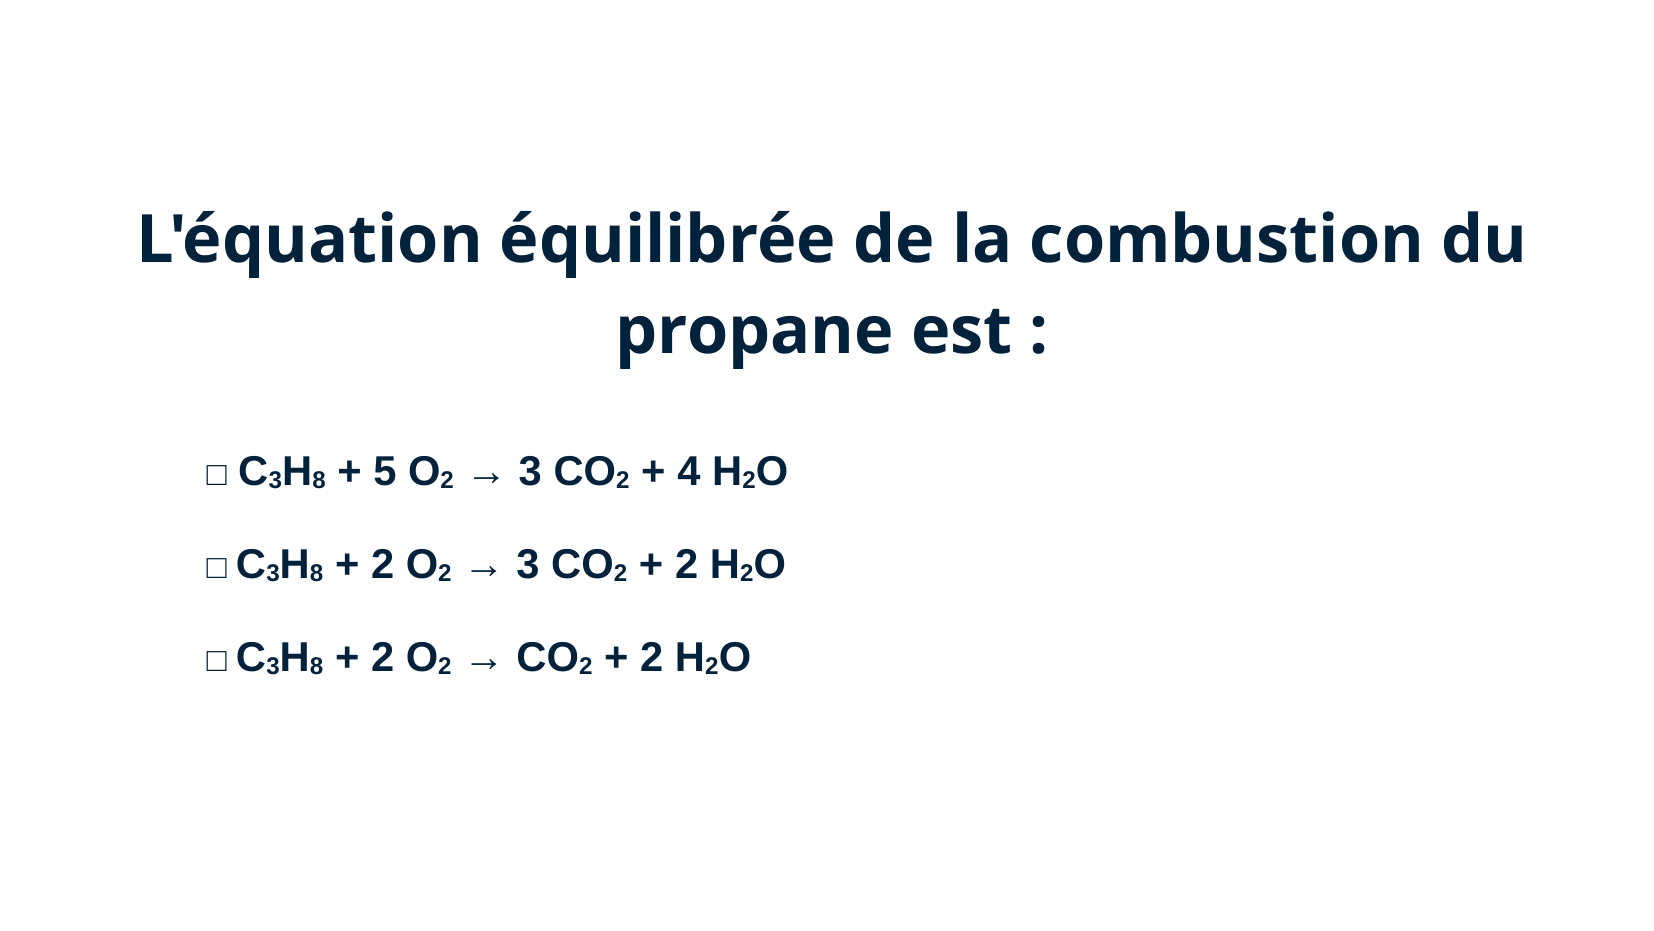

# L'équation équilibrée de la combustion du propane est :
□ C3H8 + 5 O2 → 3 CO2 + 4 H2O
□ C3H8 + 2 O2 → 3 CO2 + 2 H2O
□ C3H8 + 2 O2 → CO2 + 2 H2O